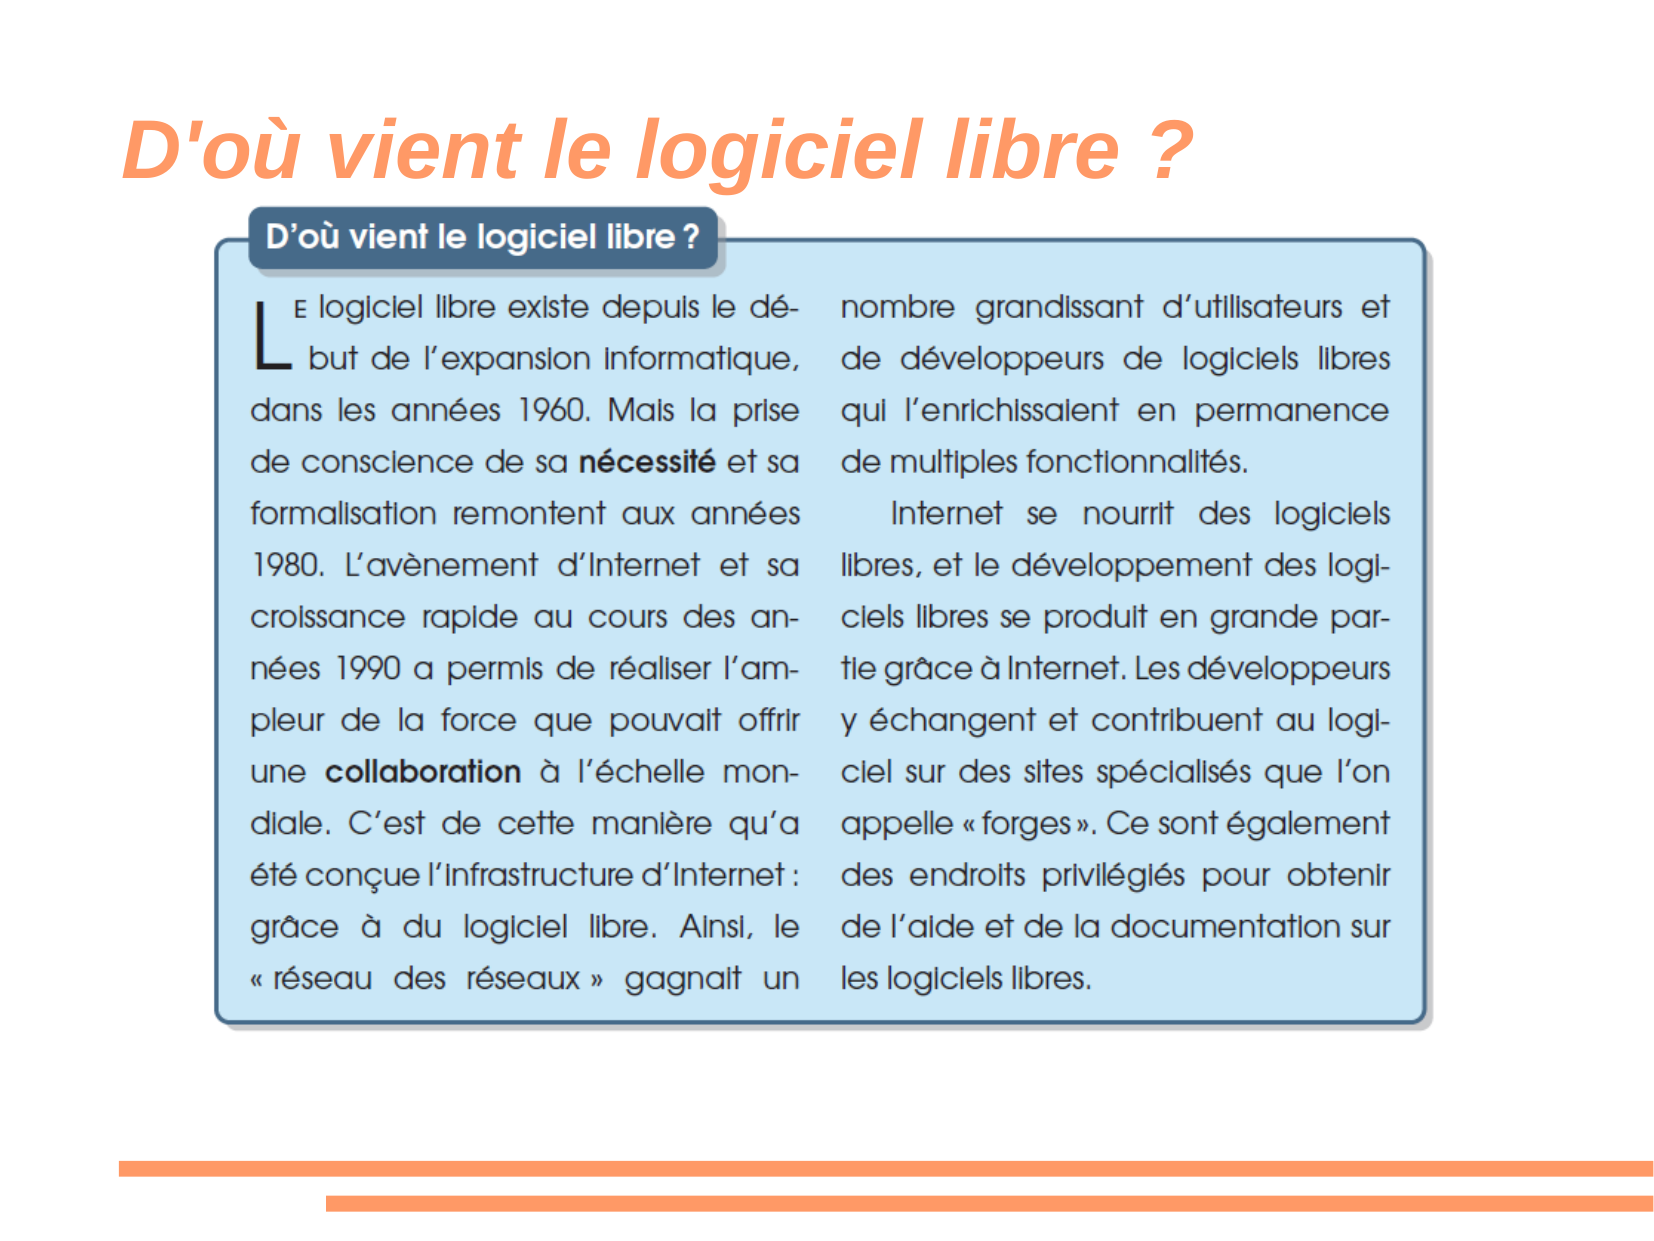

# D'où vient le logiciel libre ?